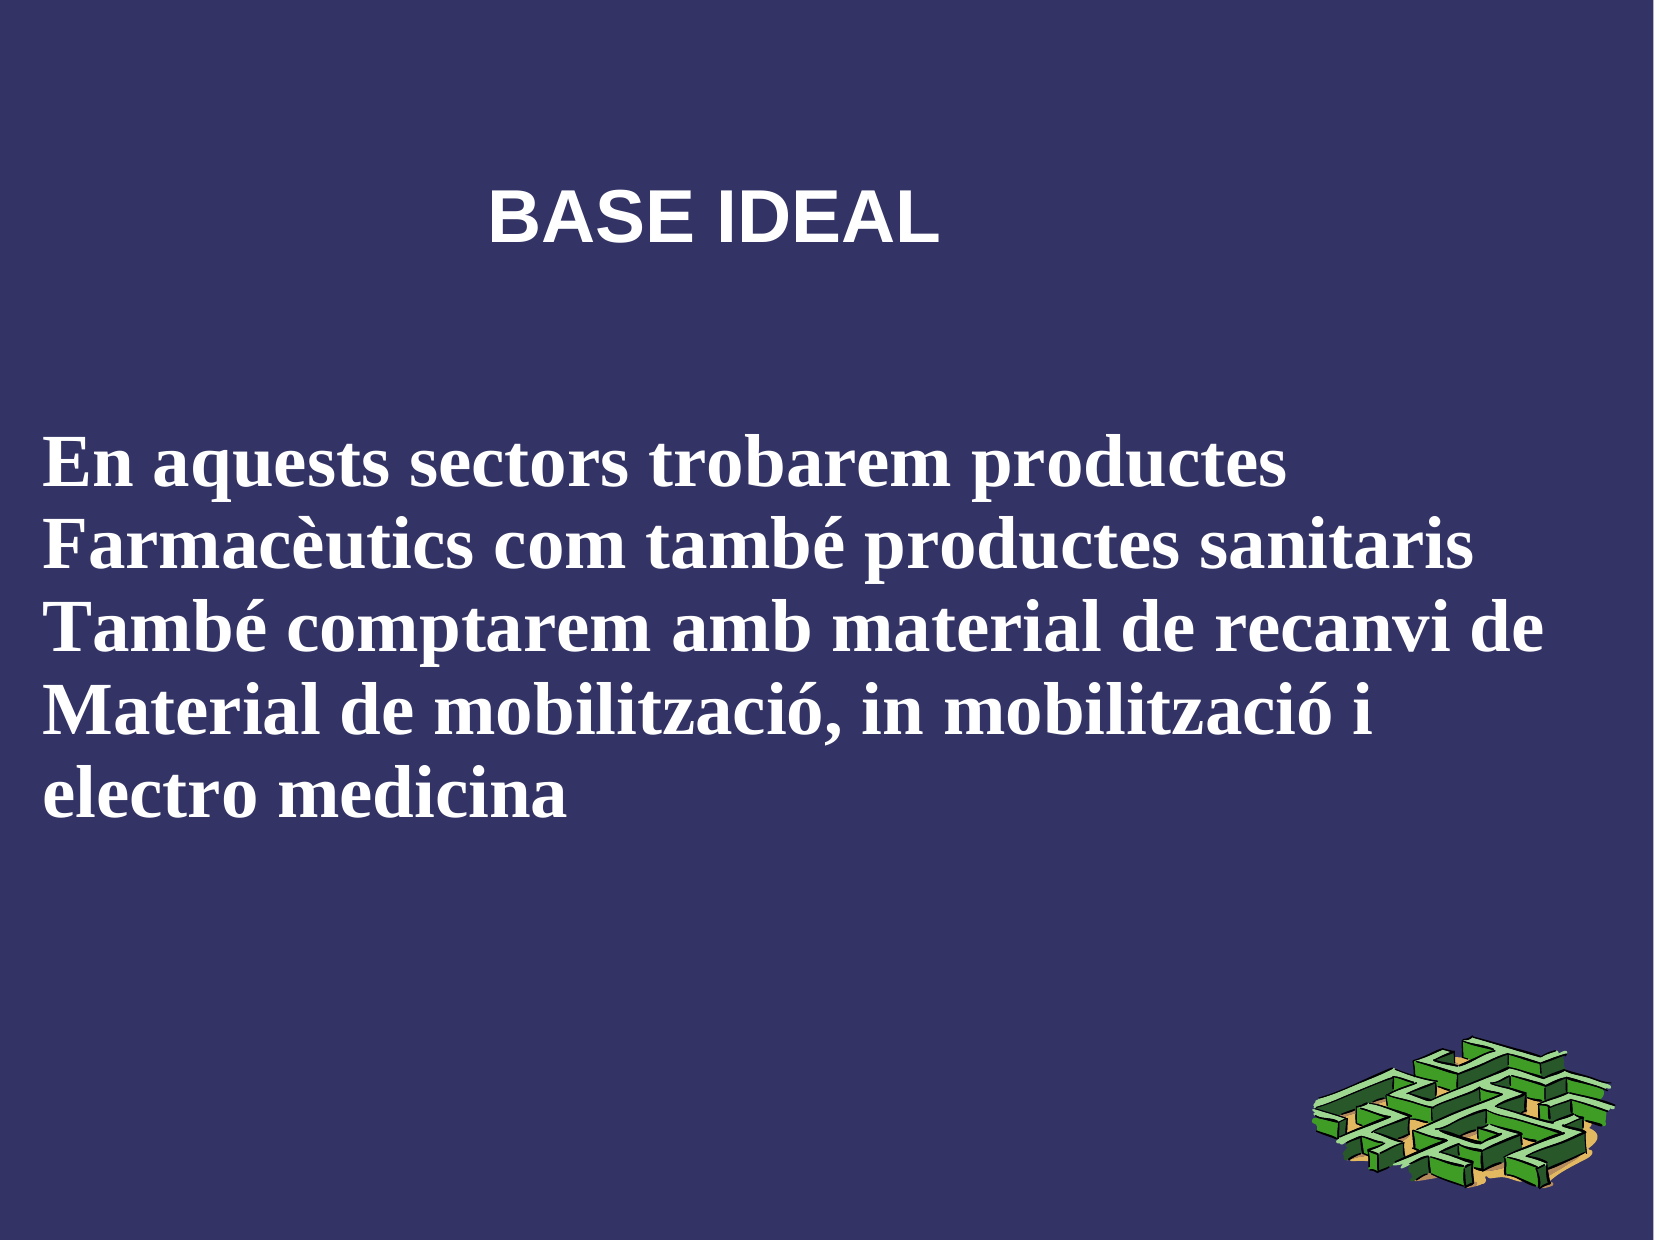

BASE IDEAL
En aquests sectors trobarem productes
Farmacèutics com també productes sanitaris
També comptarem amb material de recanvi de
Material de mobilització, in mobilització i
electro medicina